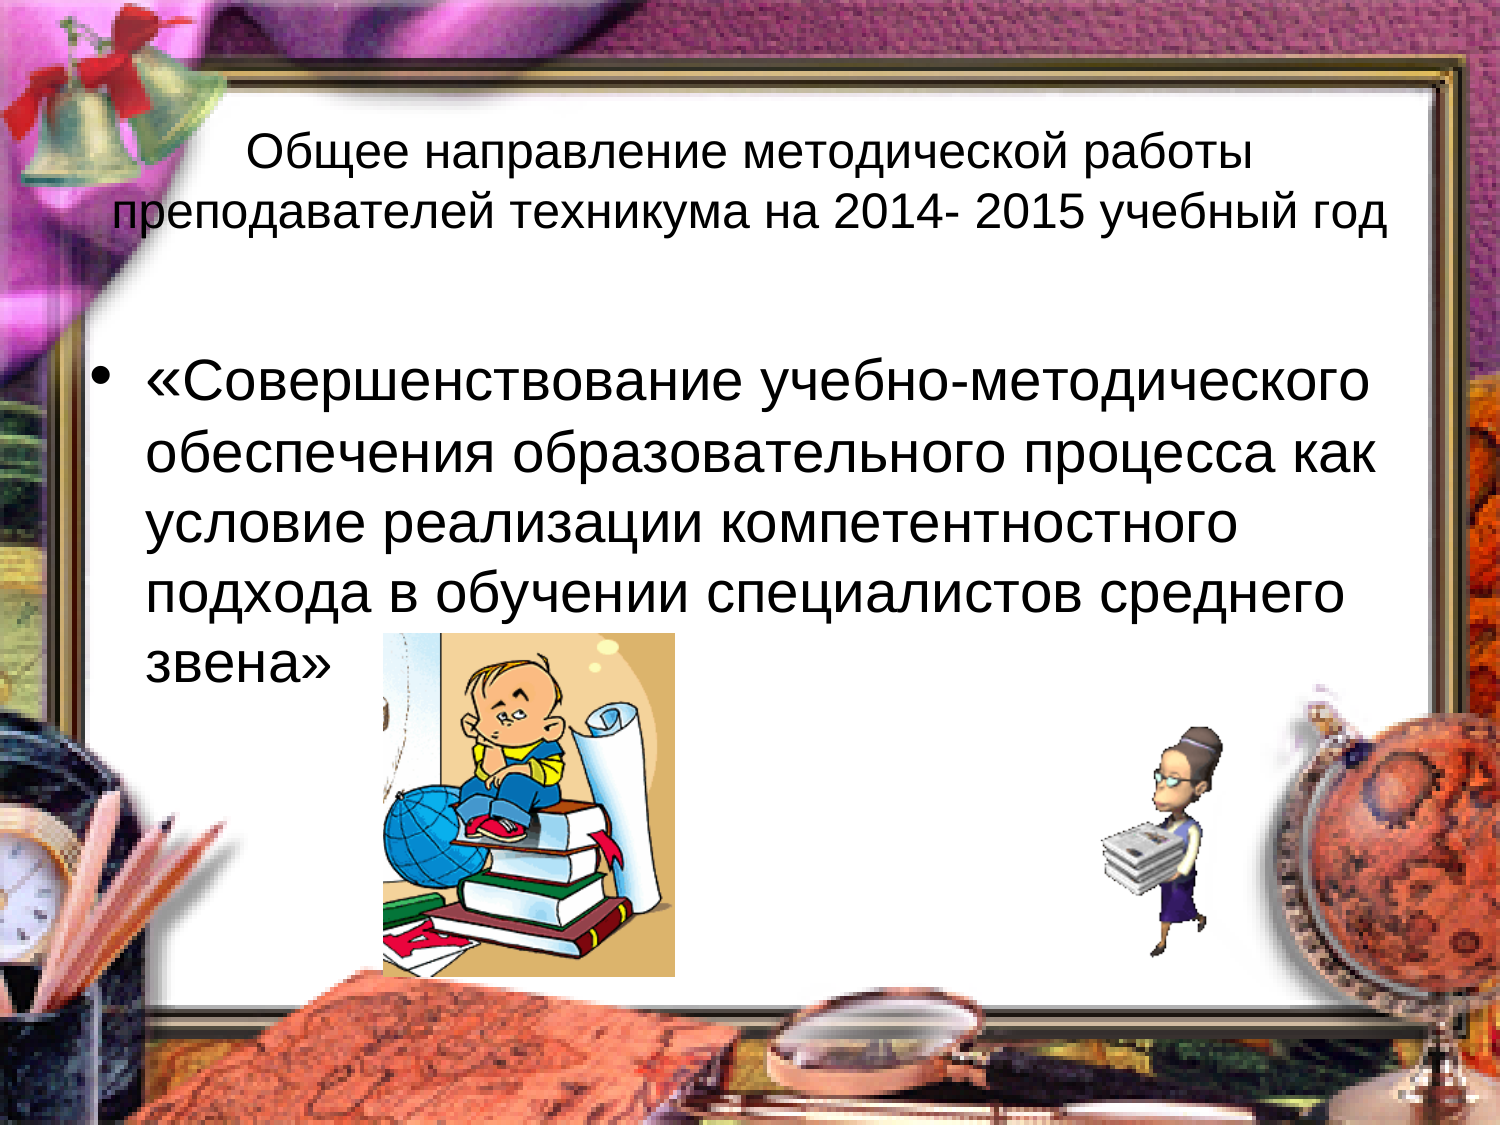

Общее направление методической работы преподавателей техникума на 2014- 2015 учебный год
«Совершенствование учебно-методического обеспечения образовательного процесса как условие реализации компетентностного подхода в обучении специалистов среднего звена»